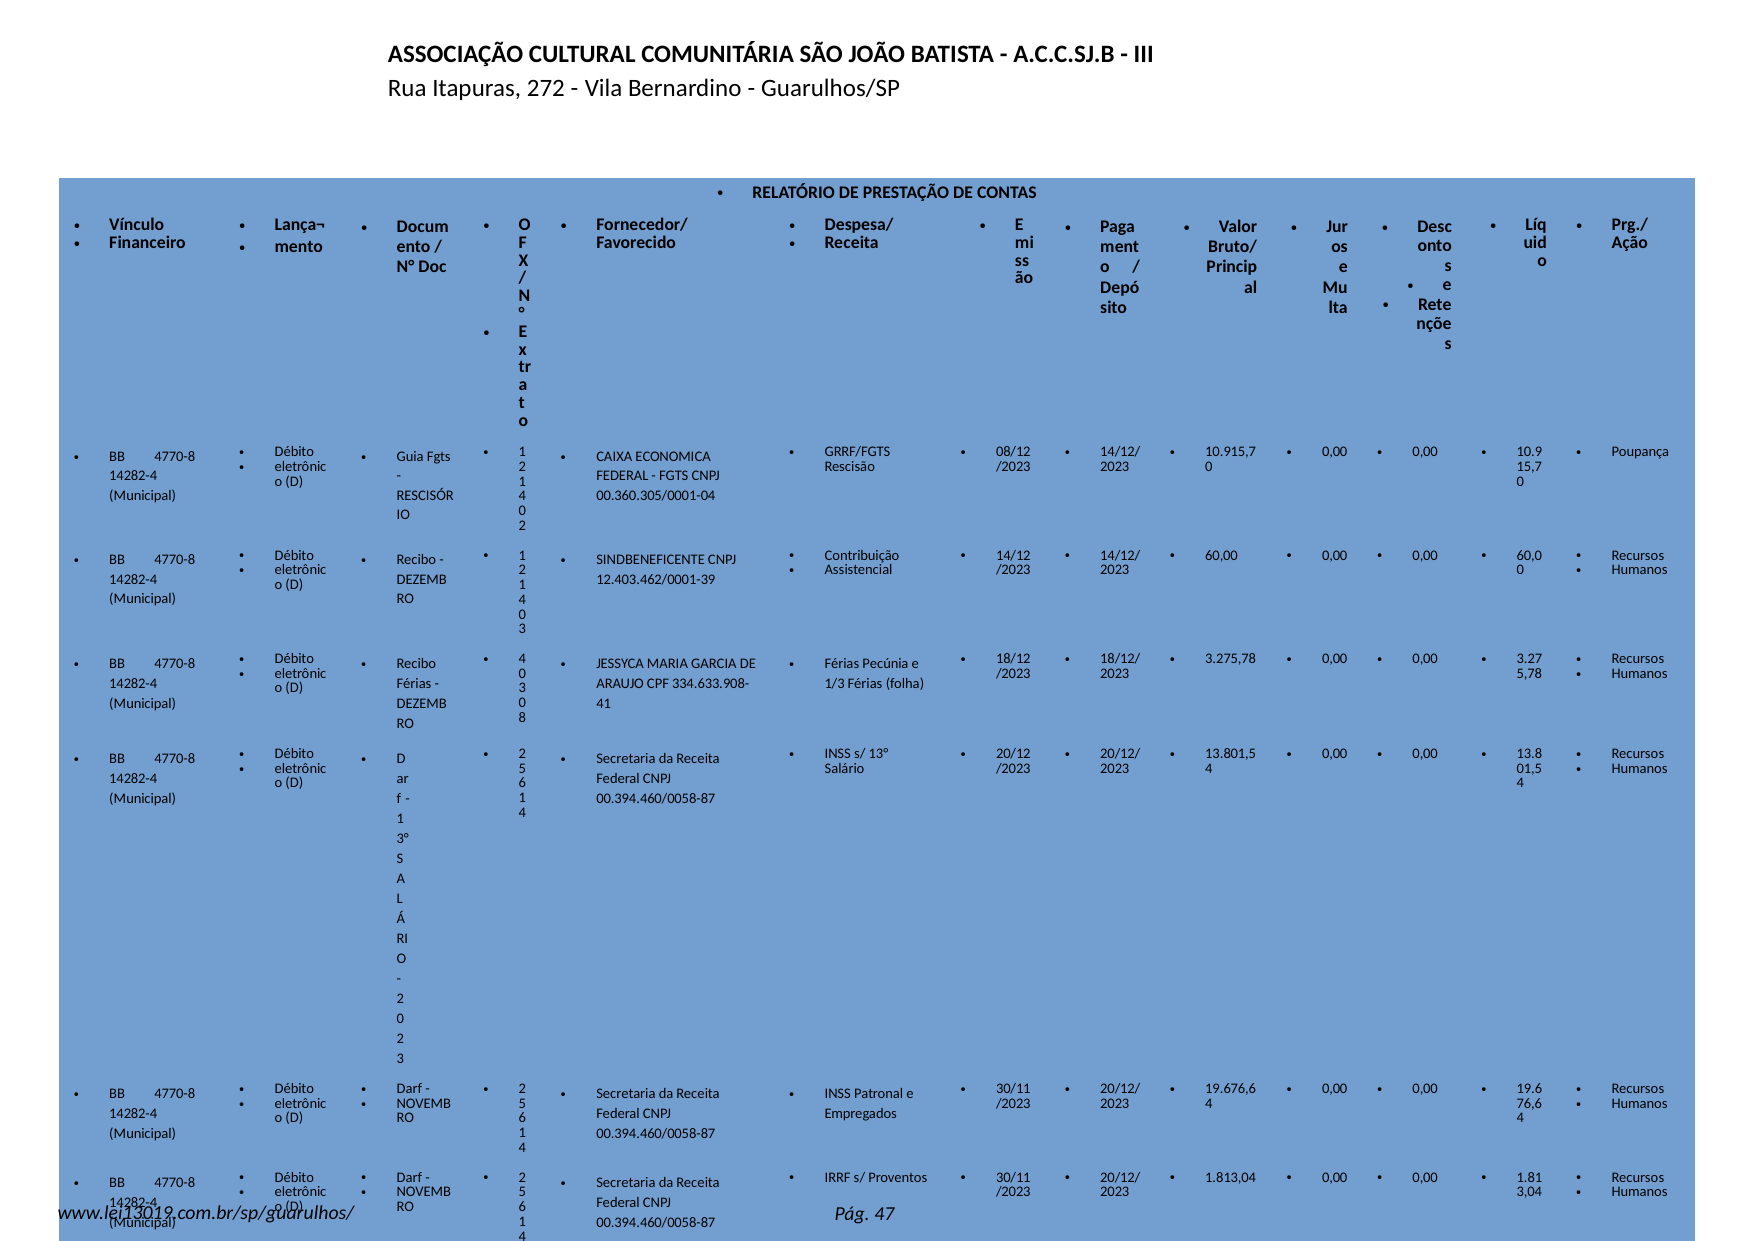

ASSOCIAÇÃO CULTURAL COMUNITÁRIA SÃO JOÃO BATISTA - A.C.C.SJ.B - III
Rua Itapuras, 272 - Vila Bernardino - Guarulhos/SP
| RELATÓRIO DE PRESTAÇÃO DE CONTAS | | | | | | | | | | | | |
| --- | --- | --- | --- | --- | --- | --- | --- | --- | --- | --- | --- | --- |
| Vínculo Financeiro | Lança¬ mento | Documento / N° Doc | OFX/N° Extrato | Fornecedor/ Favorecido | Despesa/ Receita | Emissão | Pagamento / Depósito | Valor Bruto/ Principal | Juros e Multa | Descontos e Retenções | Líquido | Prg./Ação |
| BB 4770-8 14282-4 (Municipal) | Débito eletrônico (D) | Guia Fgts -RESCISÓRIO | 121402 | CAIXA ECONOMICA FEDERAL - FGTS CNPJ 00.360.305/0001-04 | GRRF/FGTS Rescisão | 08/12/2023 | 14/12/2023 | 10.915,70 | 0,00 | 0,00 | 10.915,70 | Poupança |
| BB 4770-8 14282-4 (Municipal) | Débito eletrônico (D) | Recibo -DEZEMBRO | 121403 | SINDBENEFICENTE CNPJ 12.403.462/0001-39 | Contribuição Assistencial | 14/12/2023 | 14/12/2023 | 60,00 | 0,00 | 0,00 | 60,00 | Recursos Humanos |
| BB 4770-8 14282-4 (Municipal) | Débito eletrônico (D) | Recibo Férias -DEZEMBRO | 40308 | JESSYCA MARIA GARCIA DE ARAUJO CPF 334.633.908-41 | Férias Pecúnia e 1/3 Férias (folha) | 18/12/2023 | 18/12/2023 | 3.275,78 | 0,00 | 0,00 | 3.275,78 | Recursos Humanos |
| BB 4770-8 14282-4 (Municipal) | Débito eletrônico (D) | Darf - 13° SALÁRIO -2023 | 25614 | Secretaria da Receita Federal CNPJ 00.394.460/0058-87 | INSS s/ 13° Salário | 20/12/2023 | 20/12/2023 | 13.801,54 | 0,00 | 0,00 | 13.801,54 | Recursos Humanos |
| BB 4770-8 14282-4 (Municipal) | Débito eletrônico (D) | Darf - NOVEMBRO | 25614 | Secretaria da Receita Federal CNPJ 00.394.460/0058-87 | INSS Patronal e Empregados | 30/11/2023 | 20/12/2023 | 19.676,64 | 0,00 | 0,00 | 19.676,64 | Recursos Humanos |
| BB 4770-8 14282-4 (Municipal) | Débito eletrônico (D) | Darf - NOVEMBRO | 25614 | Secretaria da Receita Federal CNPJ 00.394.460/0058-87 | IRRF s/ Proventos | 30/11/2023 | 20/12/2023 | 1.813,04 | 0,00 | 0,00 | 1.813,04 | Recursos Humanos |
| BB 4770-8 14282-4 (Municipal) | Débito eletrônico (D) | Holerite - 13° INTEGRAL | 103977 | ANDREA DA SILVA SANTOS DE JESUS CPF 059.225.285-05 | Décimo Terceiro Salário | 20/12/2023 | 20/12/2023 | 552,50 | 0,00 | 0,00 | 552,50 | Poupança |
| BB 4770-8 14282-4 (Municipal) | Débito eletrônico (D) | Holerite - 13° INTEGRAL | 103977 | CLECIA MARIA AVELINO DE BRITO CPF 066.319.524-17 | Décimo Terceiro Salário | 20/12/2023 | 20/12/2023 | 786,23 | 0,00 | 0,00 | 786,23 | Poupança |
| BB 4770-8 14282-4 (Municipal) | Débito eletrônico (D) | Holerite - 13° INTEGRAL | 103977 | EDNA MOIZINHO DA SILVA CPF 350.013.758-00 | Décimo Terceiro Salário | 20/12/2023 | 20/12/2023 | 1.073,64 | 0,00 | 0,00 | 1.073,64 | Poupança |
| BB 4770-8 14282-4 (Municipal) | Débito eletrônico (D) | Holerite - 13° INTEGRAL | 103977 | FABIANA LEROS ROCHA CPF 328.609.458-73 | Décimo Terceiro Salário | 20/12/2023 | 20/12/2023 | 1.150,17 | 0,00 | 0,00 | 1.150,17 | Poupança |
| BB 4770-8 14282-4 (Municipal) | Débito eletrônico (D) | Holerite - 13° INTEGRAL | 103977 | FABIANE SOUZA ASSIS DOS SANTOS CPF 423.559.788-40 | Décimo Terceiro Salário | 20/12/2023 | 20/12/2023 | 1.150,17 | 0,00 | 0,00 | 1.150,17 | Poupança |
| BB 4770-8 14282-4 (Municipal) | Débito eletrônico (D) | Holerite - 13° INTEGRAL | 103977 | JAQUELINE SOARES MAGALHÃES CPF 335.896.028-56 | Décimo Terceiro Salário | 20/12/2023 | 20/12/2023 | 797,98 | 0,00 | 0,00 | 797,98 | Poupança |
| BB 4770-8 14282-4 (Municipal) | Débito eletrônico (D) | Holerite - 13° INTEGRAL | 103977 | JOSEFA MEIRISVANIA OLIVEIRA SILVA CPF 013.447.563-10 | Décimo Terceiro Salário | 20/12/2023 | 20/12/2023 | 644,06 | 0,00 | 0,00 | 644,06 | Poupança |
| BB 4770-8 14282-4 (Municipal) | Débito eletrônico (D) | Holerite - 13° INTEGRAL | 103977 | JOSINETE DE OLIVEIRA SOUZA CPF 084.668.444-65 | Décimo Terceiro Salário | 20/12/2023 | 20/12/2023 | 1.264,29 | 0,00 | 0,00 | 1.264,29 | Poupança |
www.lei13019.com.br/sp/guarulhos/
Pág. 47